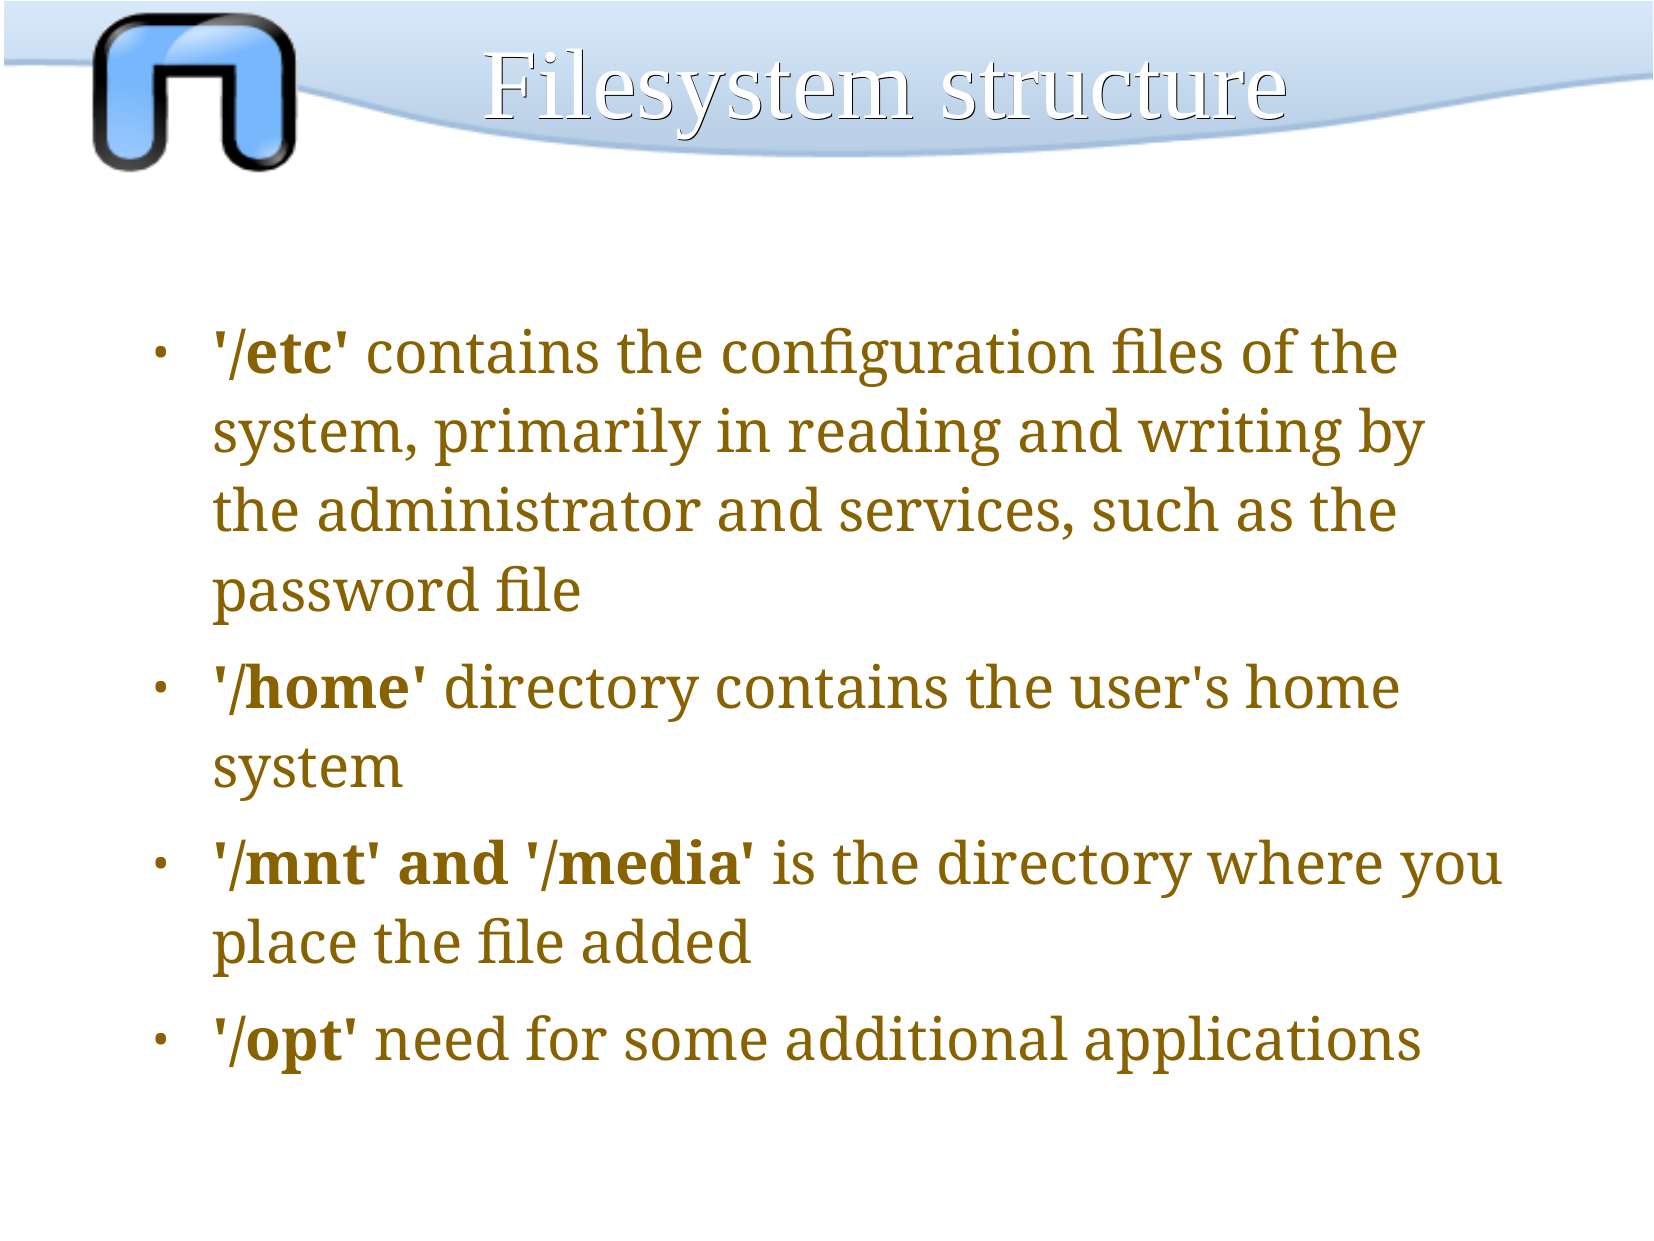

Filesystem structure
# '/etc' contains the configuration files of the system, primarily in reading and writing by the administrator and services, such as the password file
'/home' directory contains the user's home system
'/mnt' and '/media' is the directory where you place the file added
'/opt' need for some additional applications